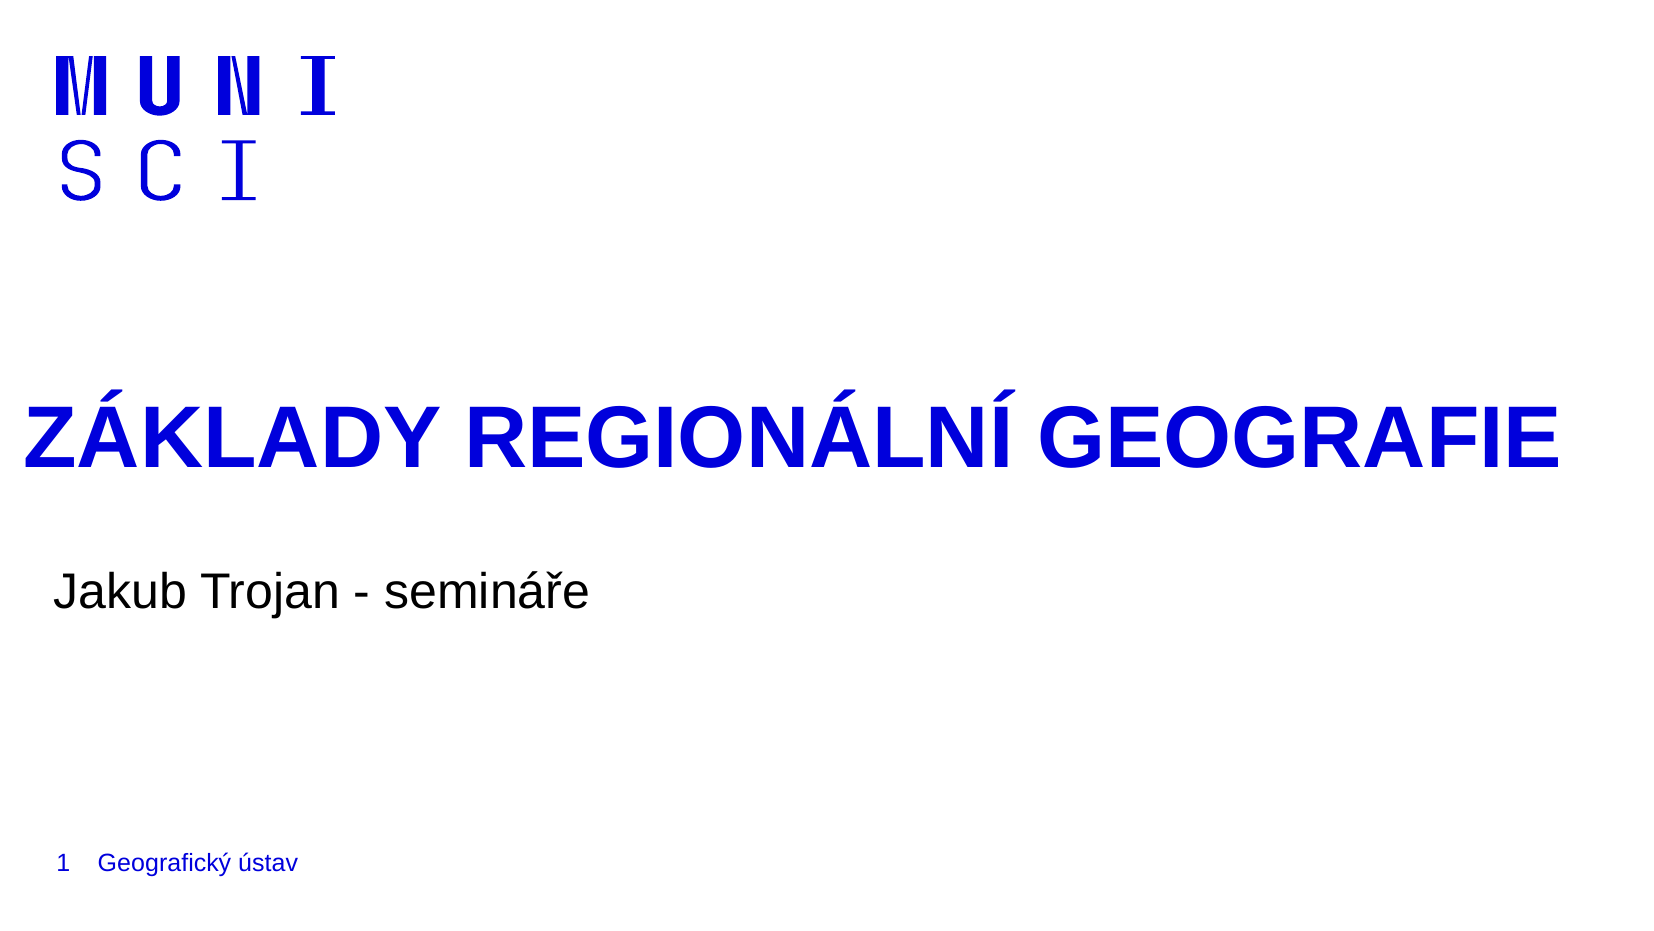

# ZÁKLADY REGIONÁLNÍ GEOGRAFIE
Jakub Trojan - semináře
Geografický ústav